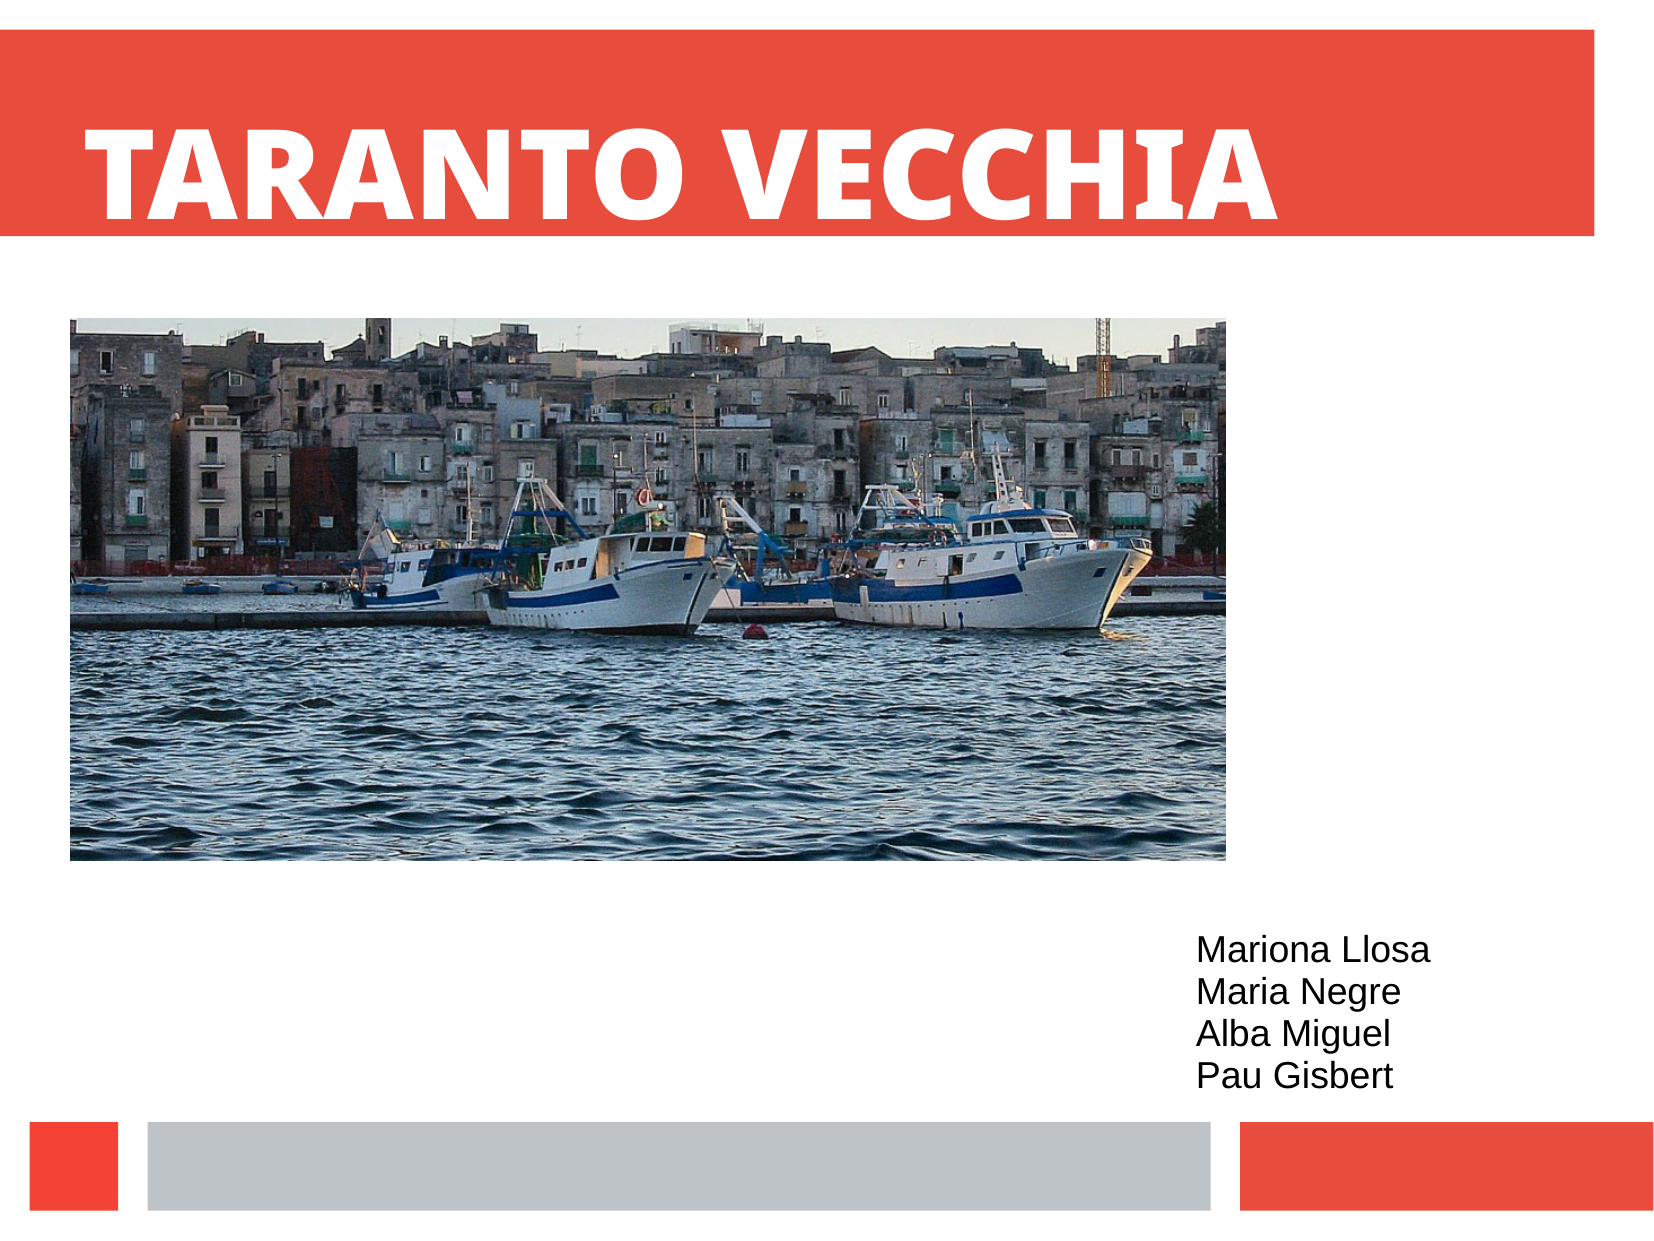

# TARANTO VECCHIA
Mariona Llosa
Maria Negre
Alba Miguel
Pau Gisbert